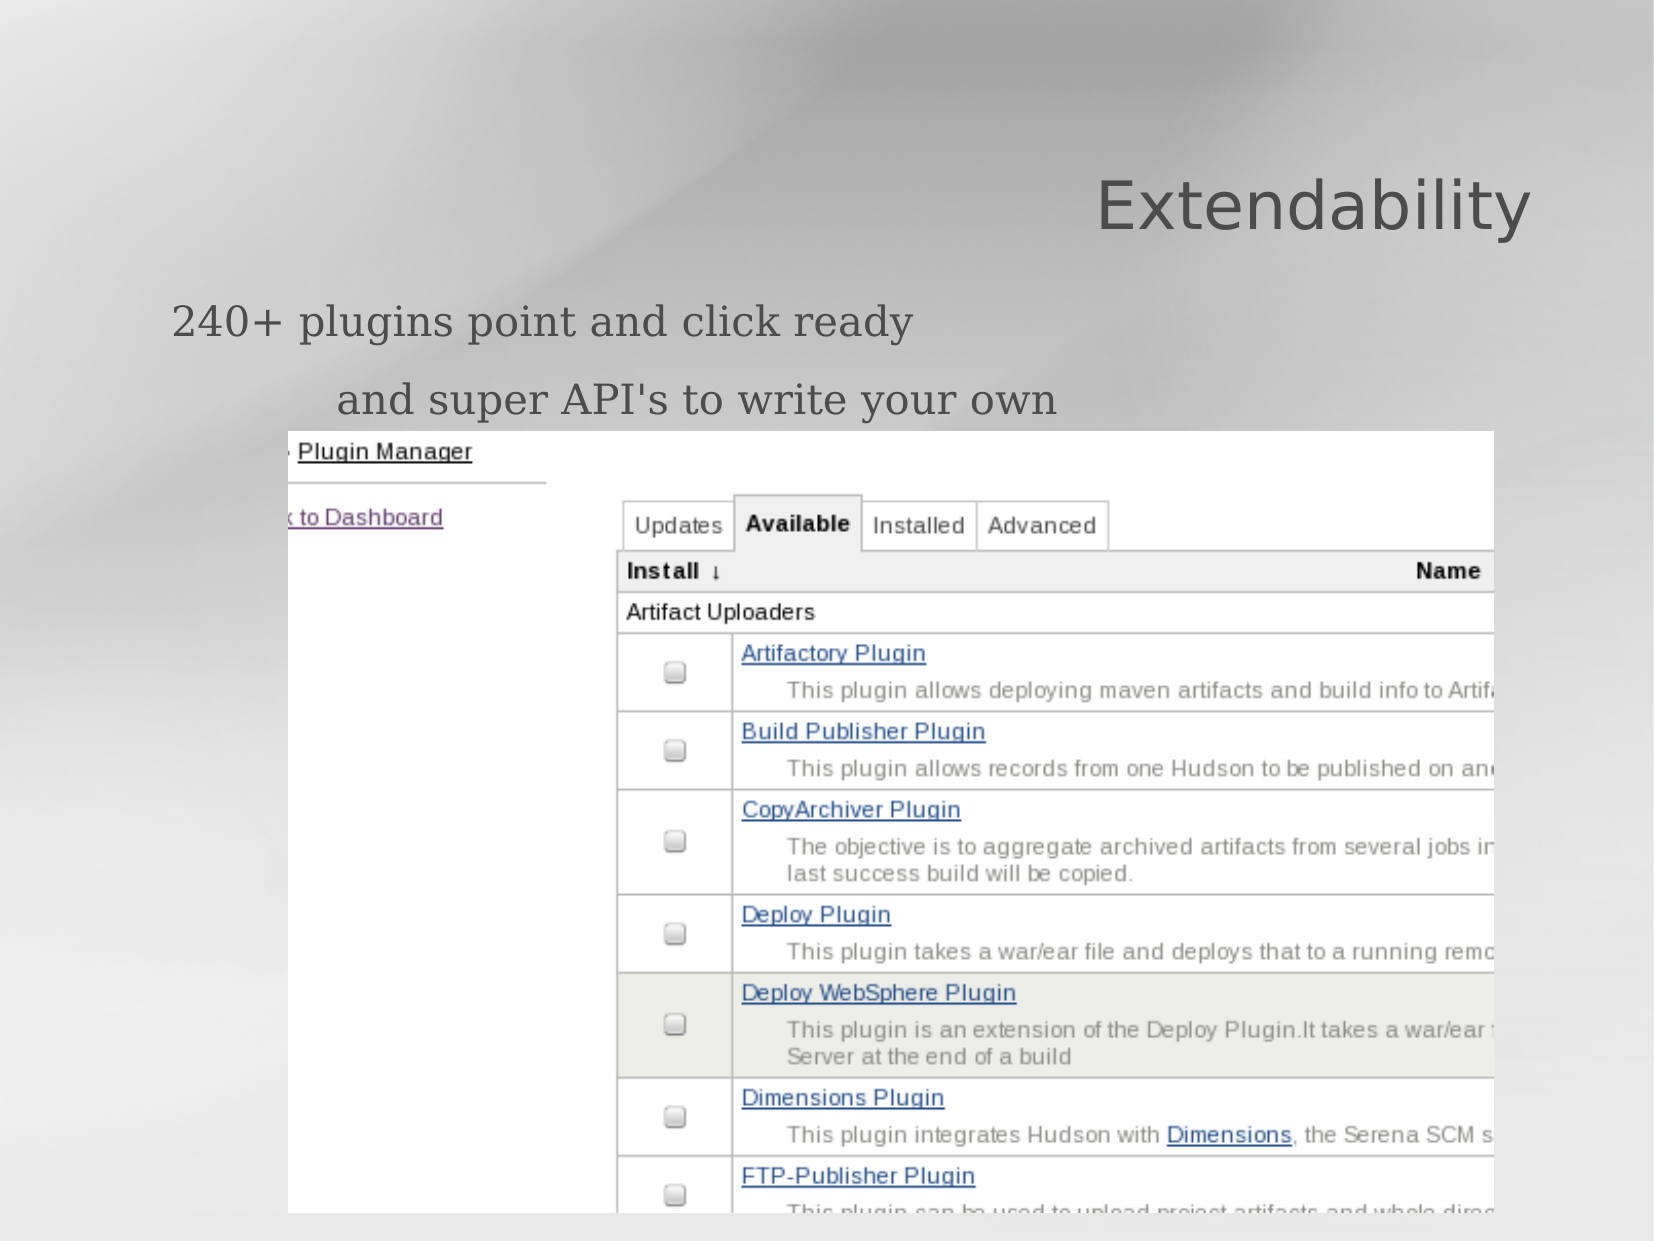

# Extendability
240+ plugins point and click ready
and super API's to write your own